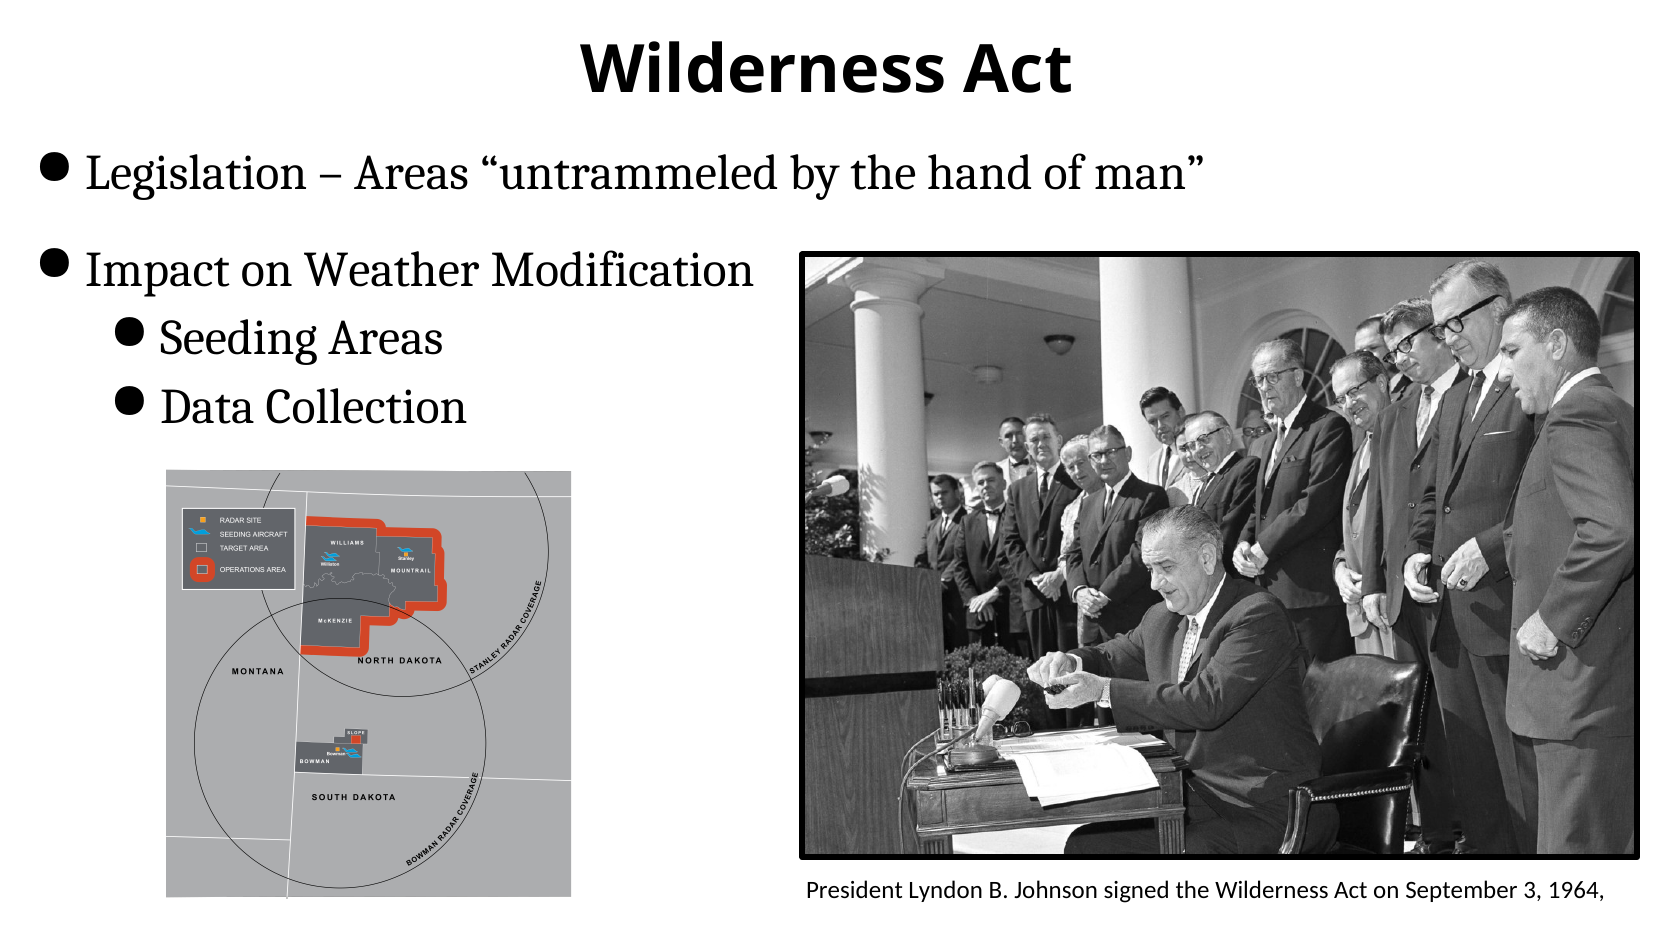

# Wilderness Act
 Legislation – Areas “untrammeled by the hand of man”
 Impact on Weather Modification
 Seeding Areas
 Data Collection
President Lyndon B. Johnson signed the Wilderness Act on September 3, 1964,